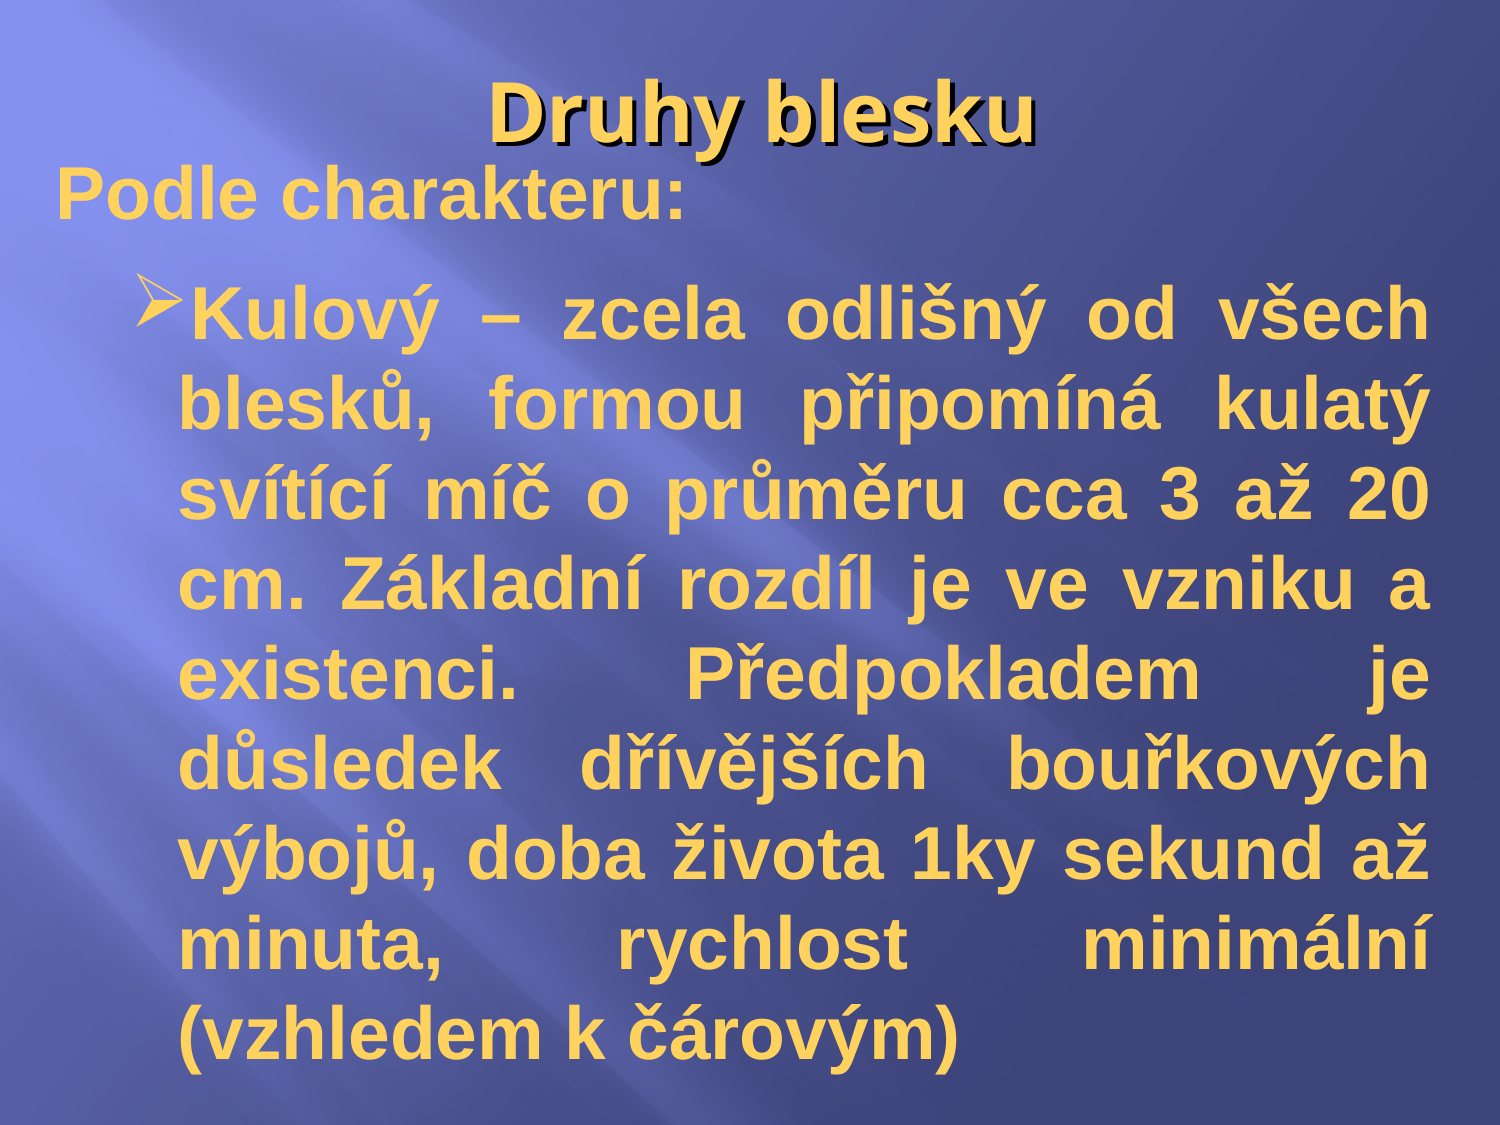

# Druhy blesku
Podle charakteru:
Kulový – zcela odlišný od všech blesků, formou připomíná kulatý svítící míč o průměru cca 3 až 20 cm. Základní rozdíl je ve vzniku a existenci. Předpokladem je důsledek dřívějších bouřkových výbojů, doba života 1ky sekund až minuta, rychlost minimální (vzhledem k čárovým)